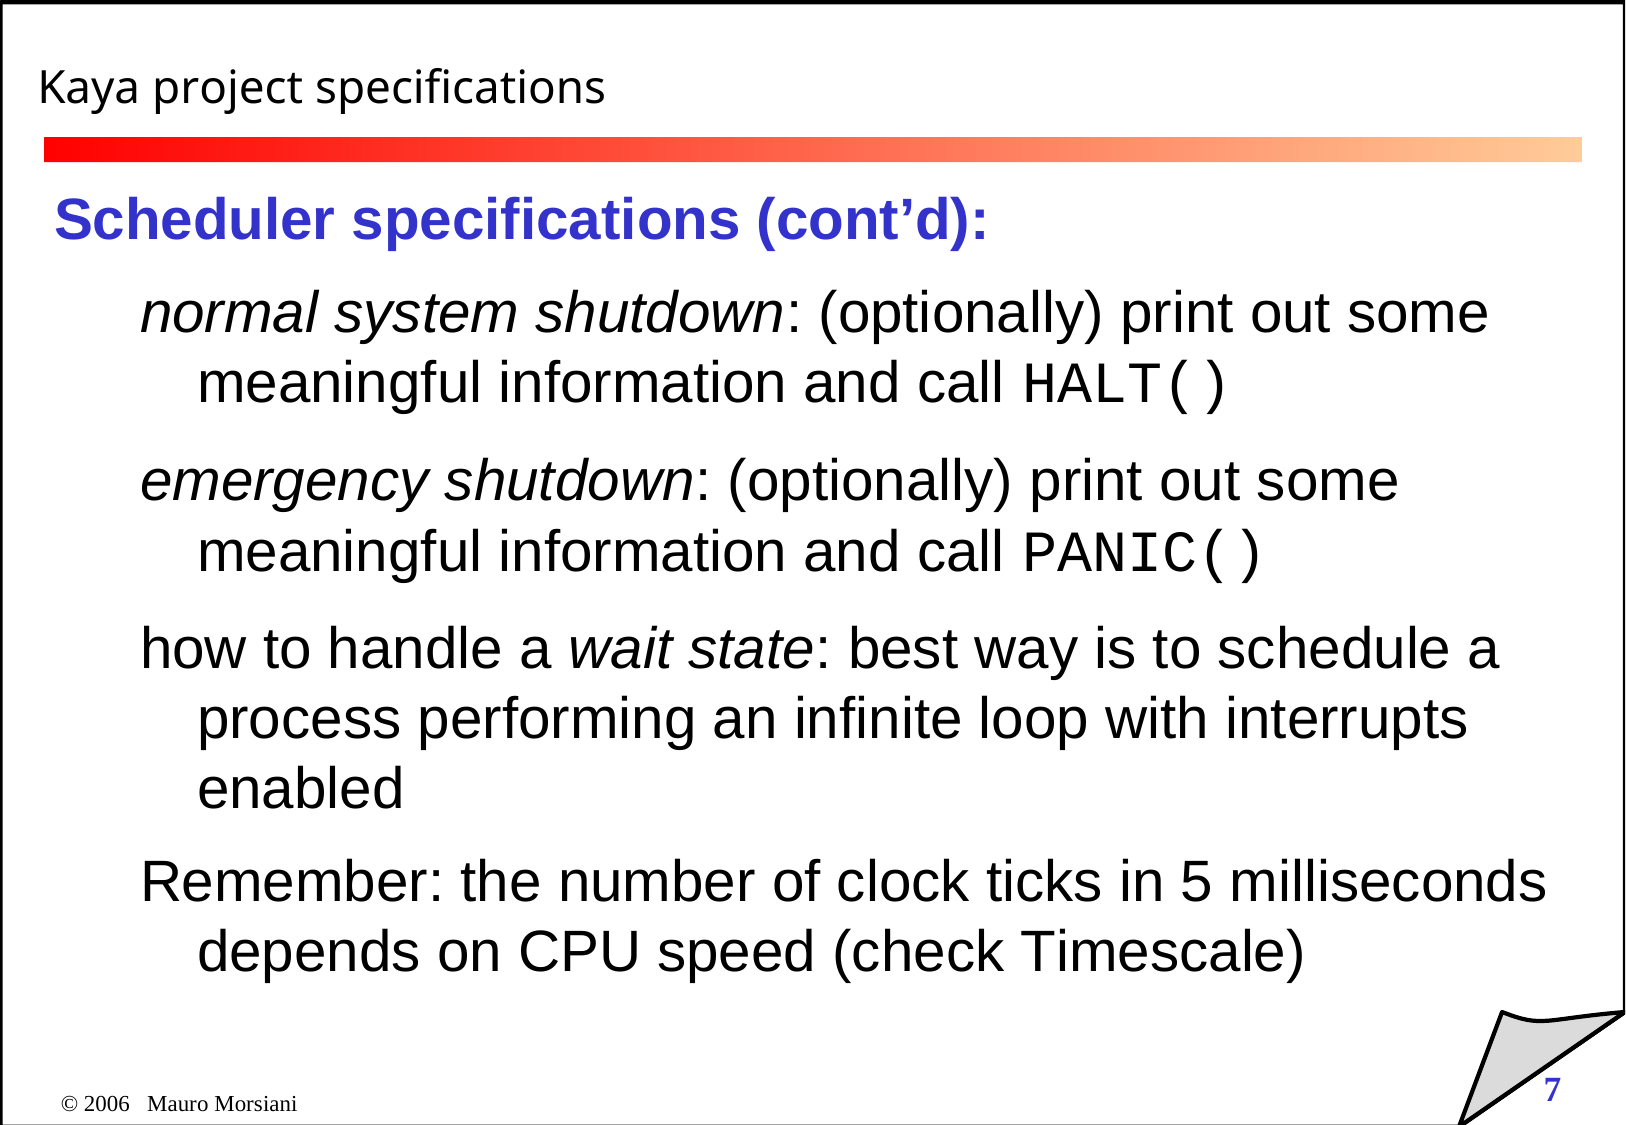

# Kaya project specifications
Scheduler specifications (cont’d):
normal system shutdown: (optionally) print out some meaningful information and call HALT()
emergency shutdown: (optionally) print out some meaningful information and call PANIC()
how to handle a wait state: best way is to schedule a process performing an infinite loop with interrupts enabled
Remember: the number of clock ticks in 5 milliseconds depends on CPU speed (check Timescale)